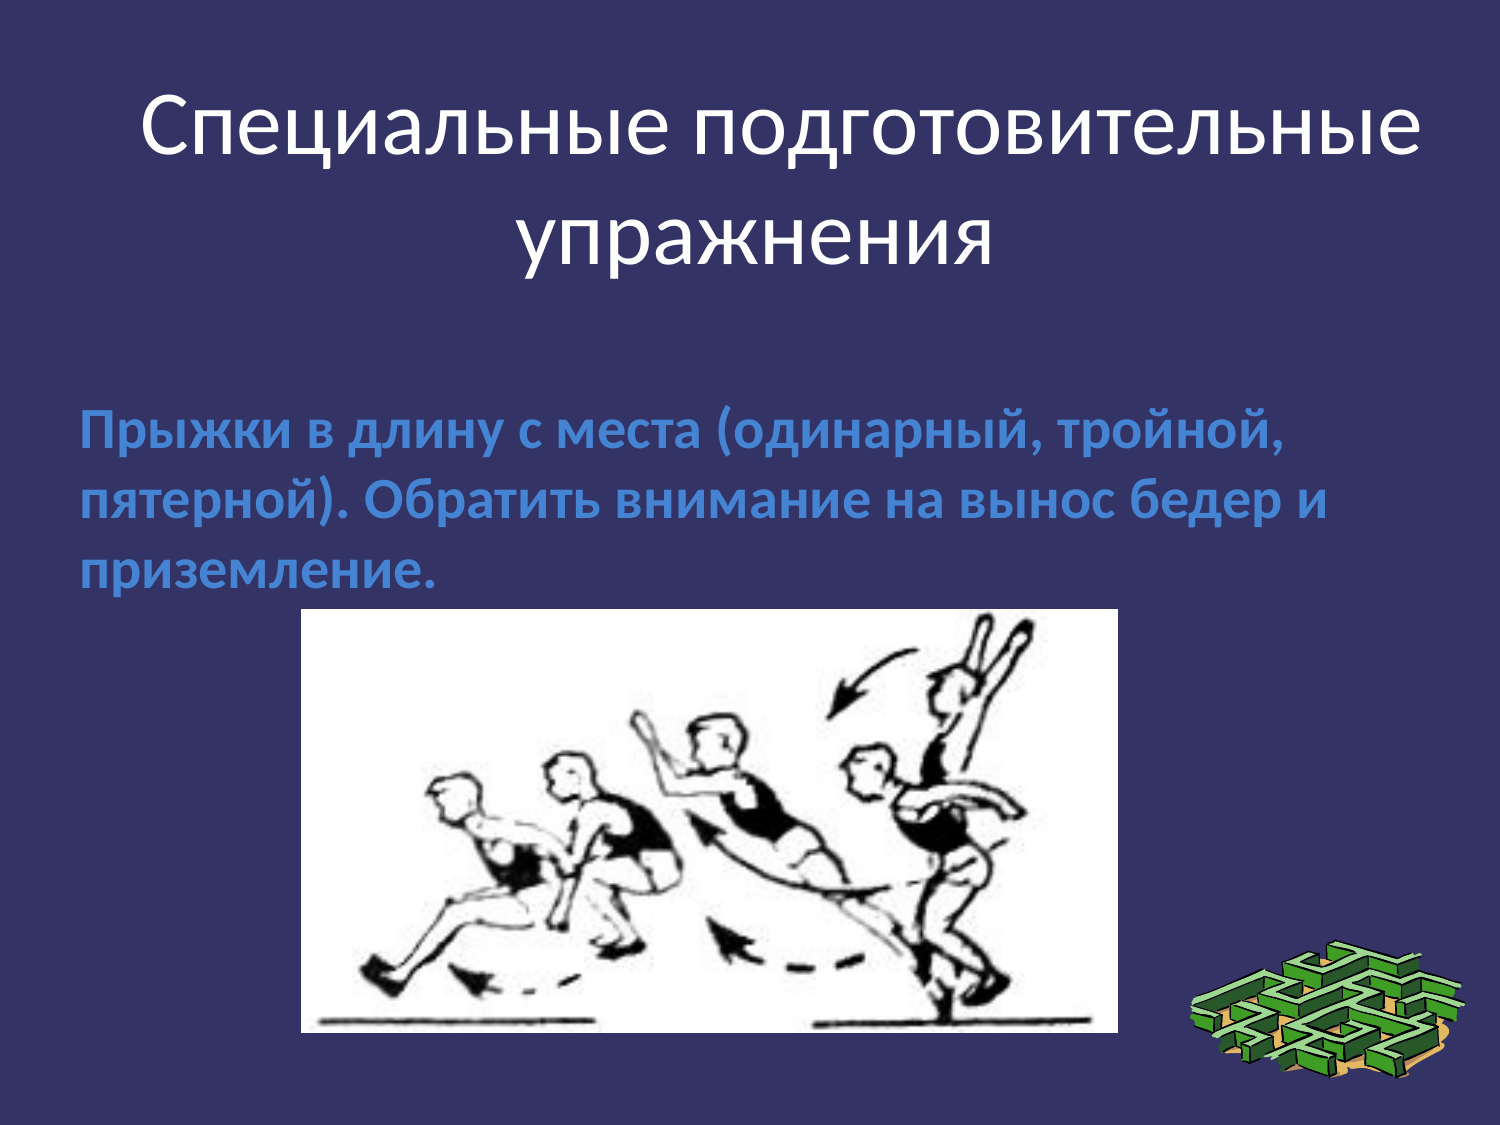

# Специальные подготовительные упражнения
Прыжки в длину с места (одинарный, тройной, пятерной). Обратить внимание на вынос бедер и приземление.